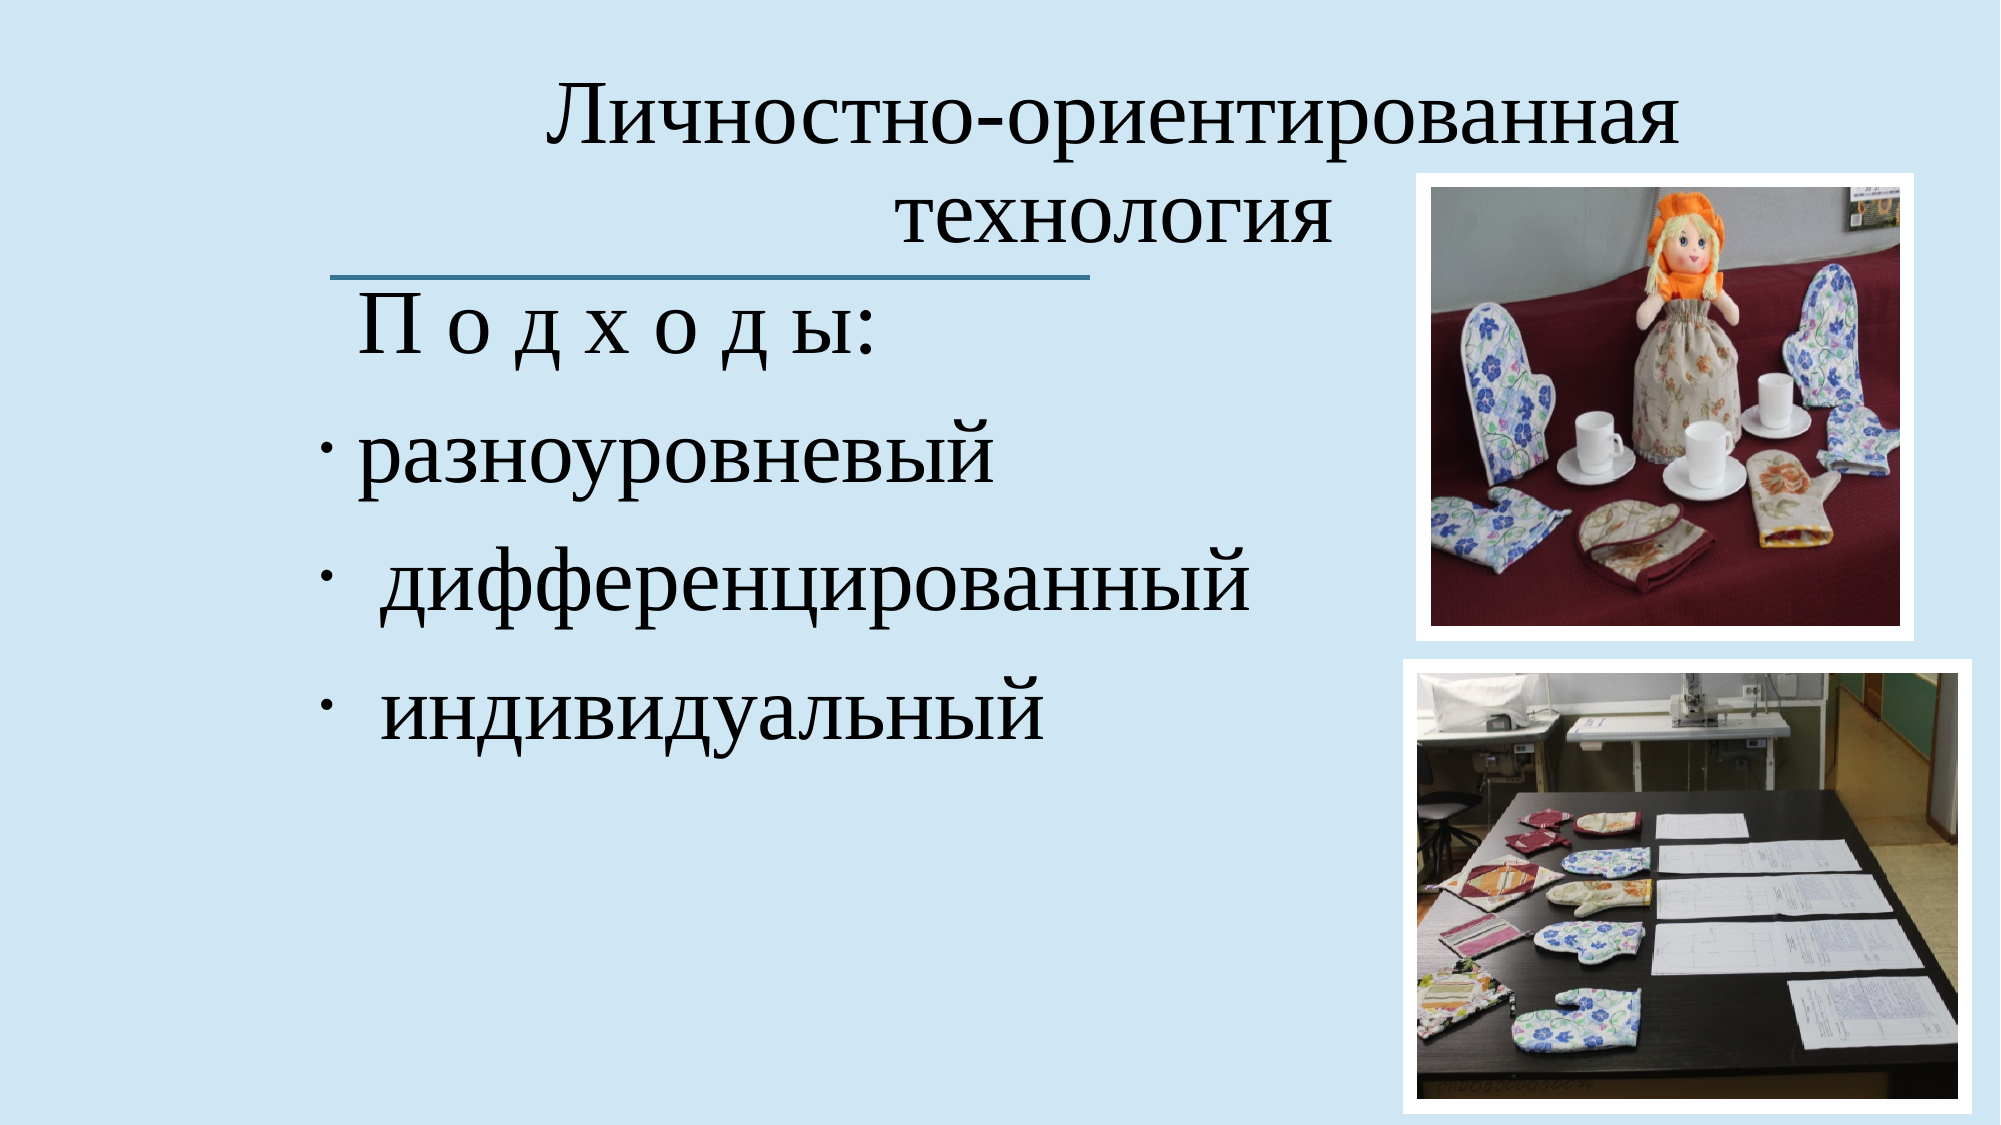

# Личностно-ориентированная технология
П о д х о д ы:
разноуровневый
 дифференцированный
 индивидуальный